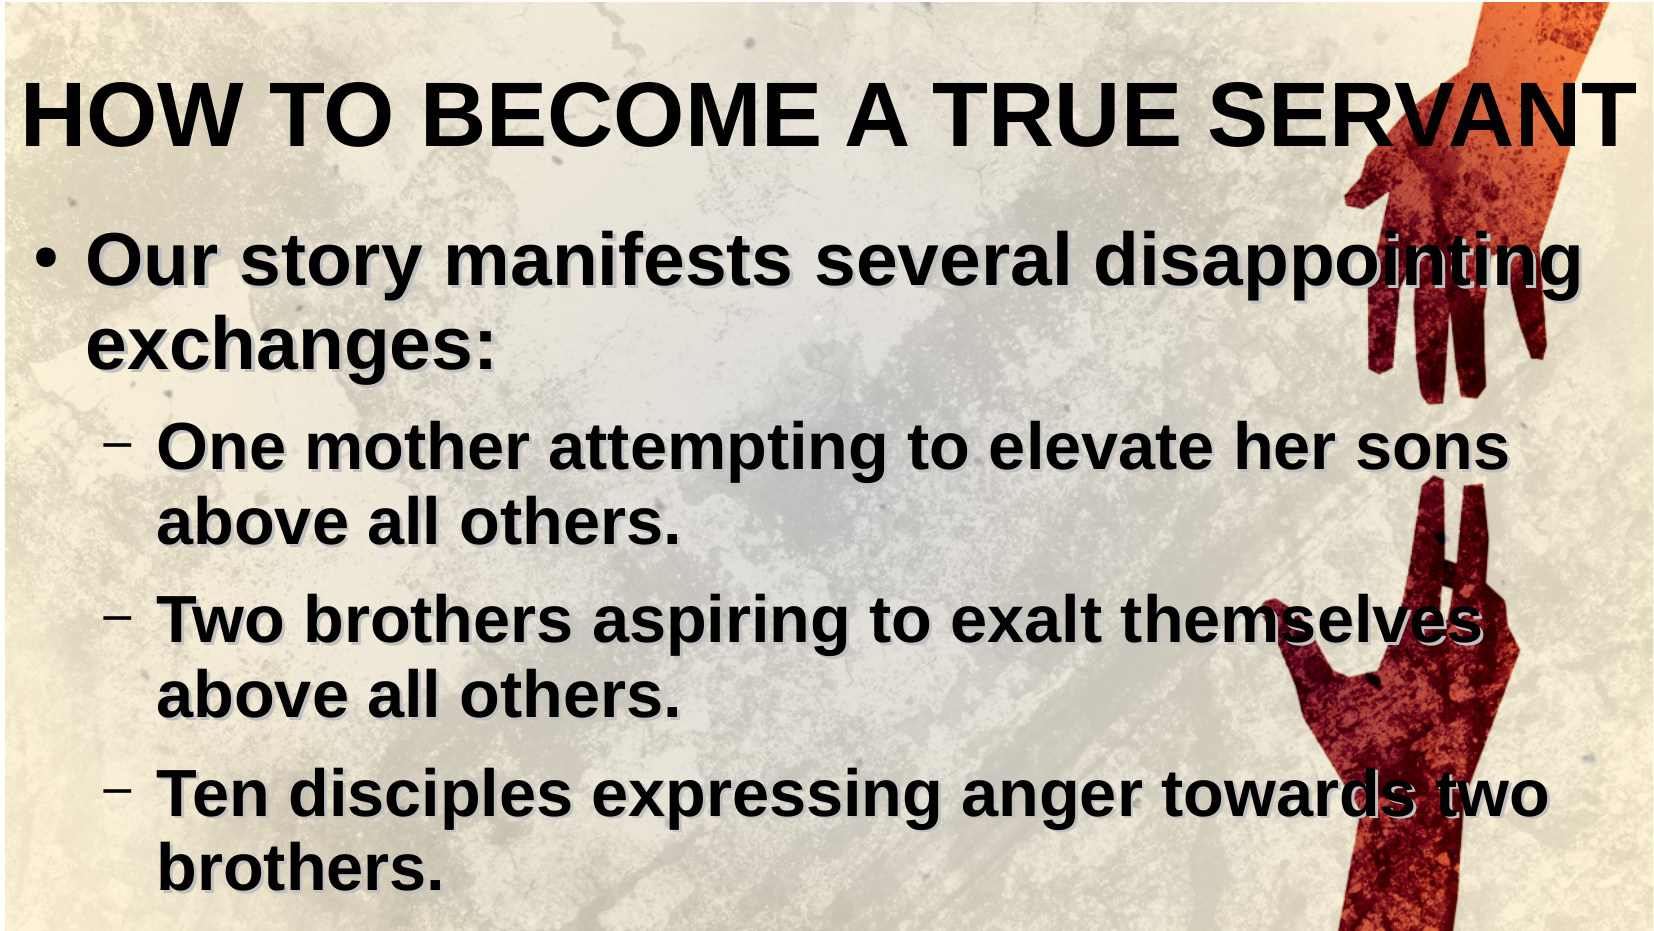

# HOW TO BECOME A TRUE SERVANT
Our story manifests several disappointing exchanges:
One mother attempting to elevate her sons above all others.
Two brothers aspiring to exalt themselves above all others.
Ten disciples expressing anger towards two brothers.